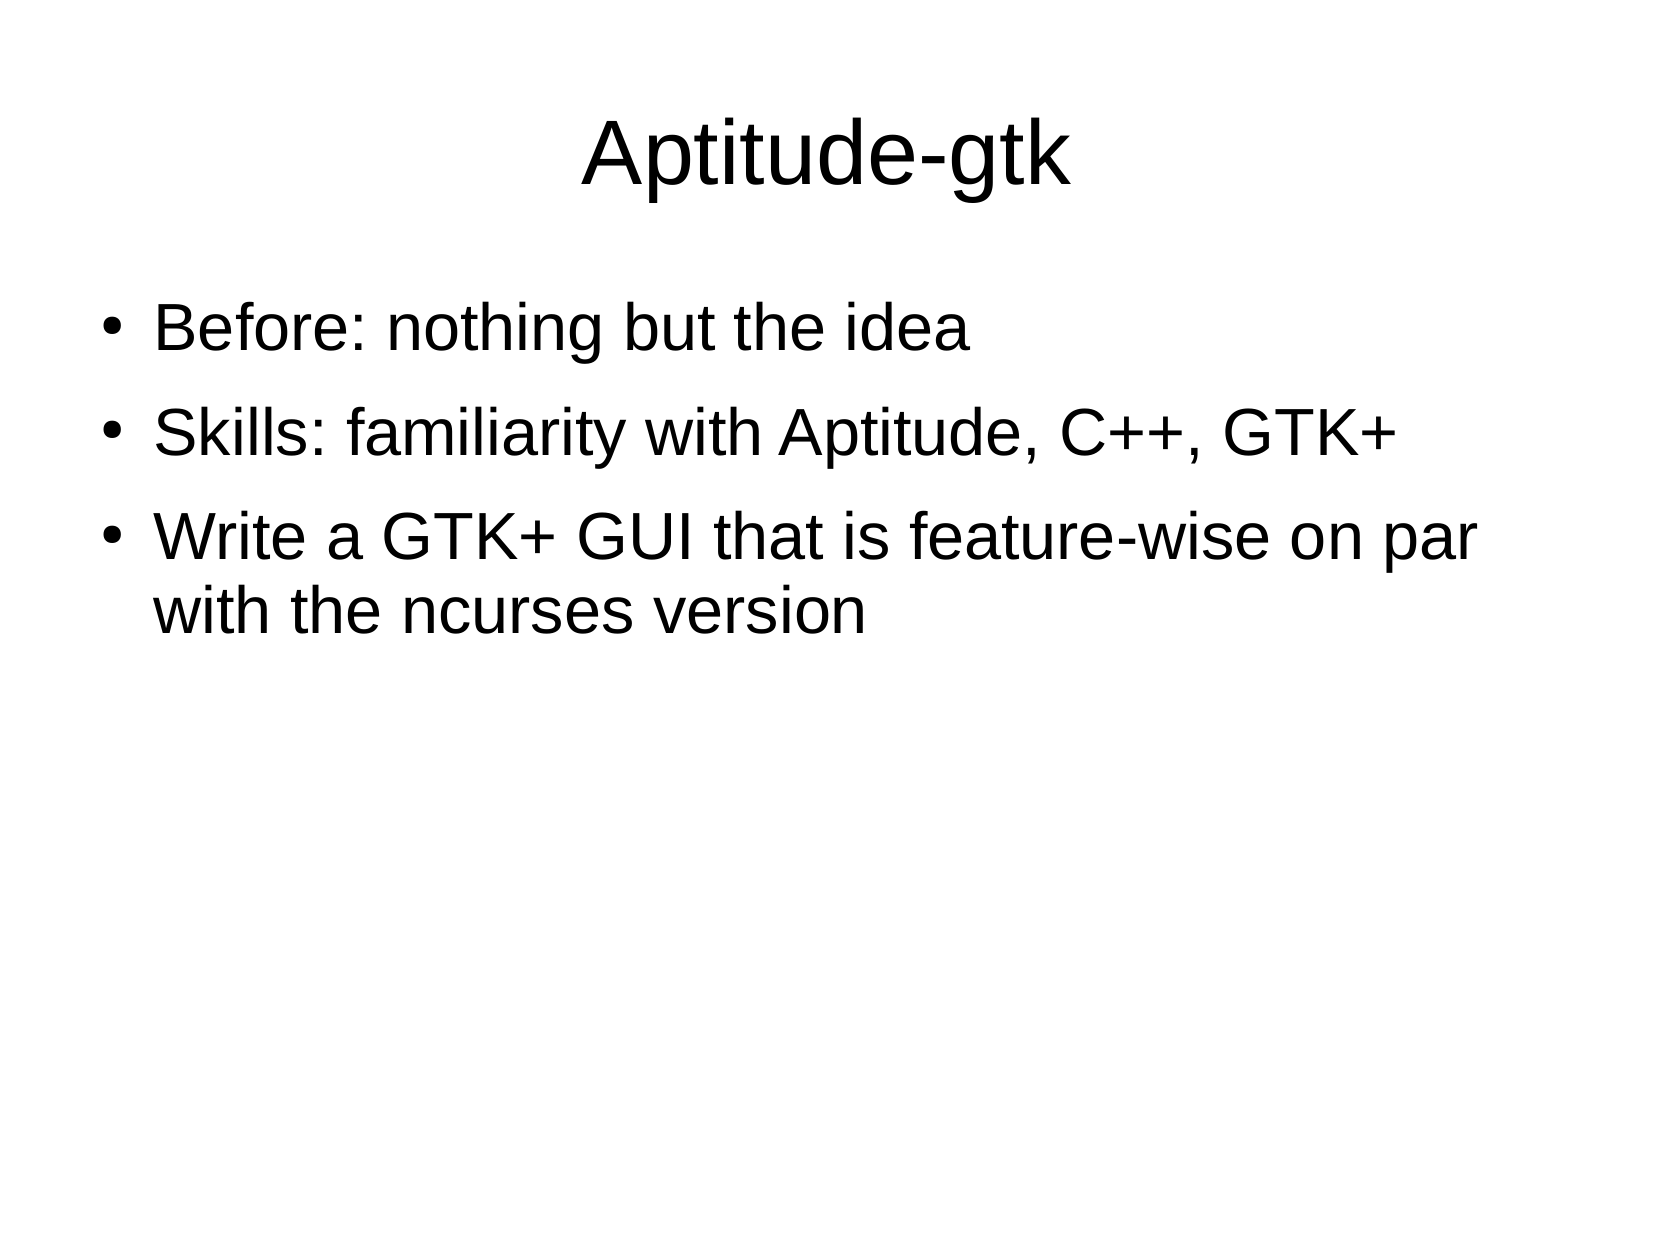

# Aptitude-gtk
Before: nothing but the idea
Skills: familiarity with Aptitude, C++, GTK+
Write a GTK+ GUI that is feature-wise on par with the ncurses version